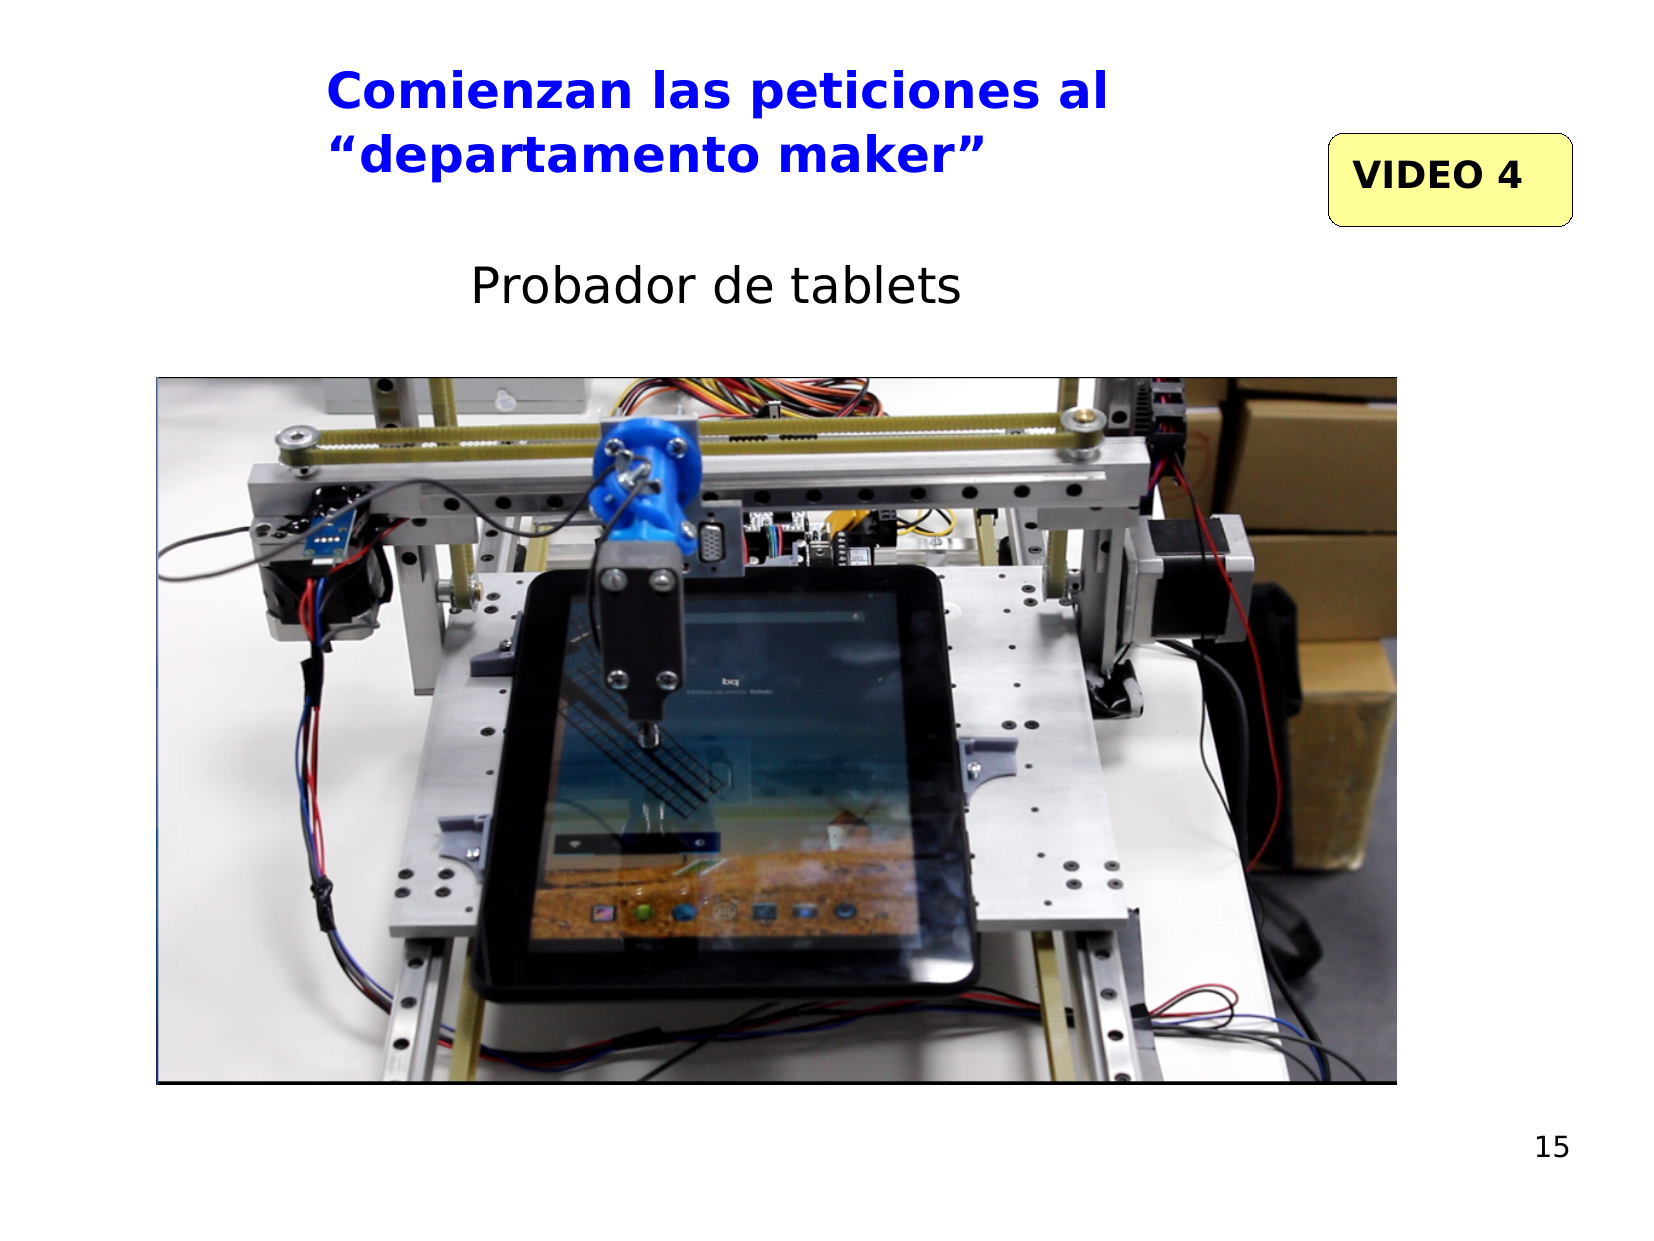

Comienzan las peticiones al
“departamento maker”
VIDEO 4
Probador de tablets
15